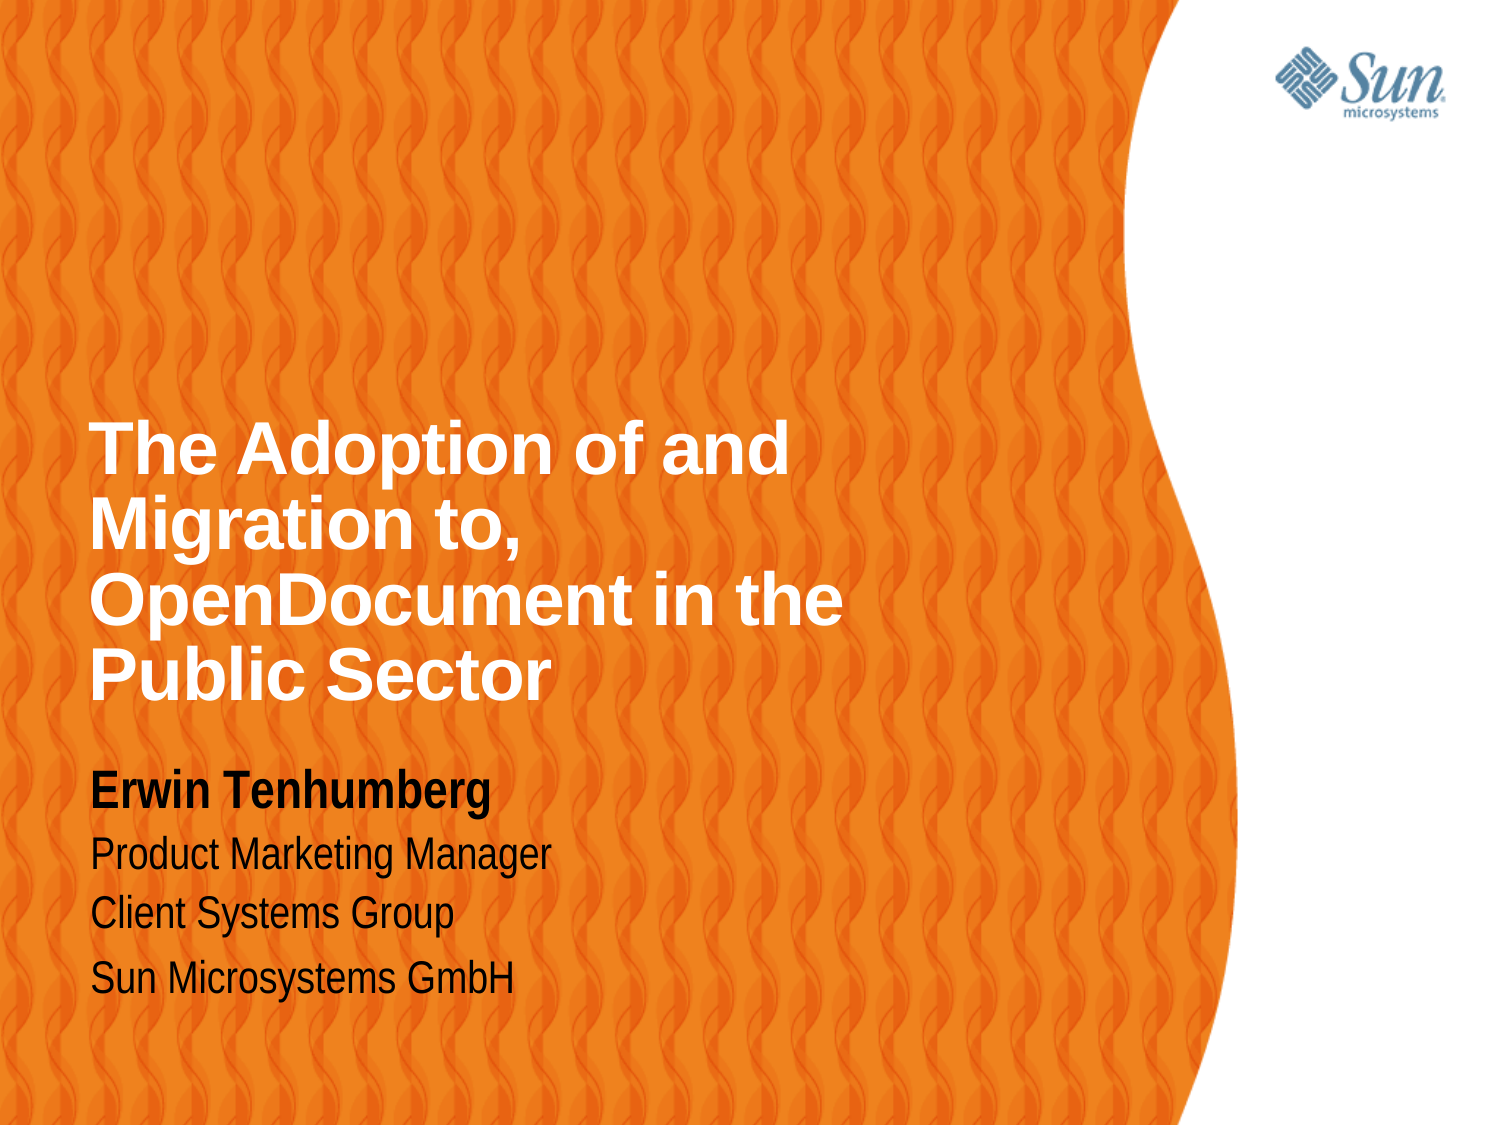

# The Adoption of and Migration to, OpenDocument in the Public Sector
Erwin Tenhumberg
Product Marketing Manager
Client Systems Group
Sun Microsystems GmbH